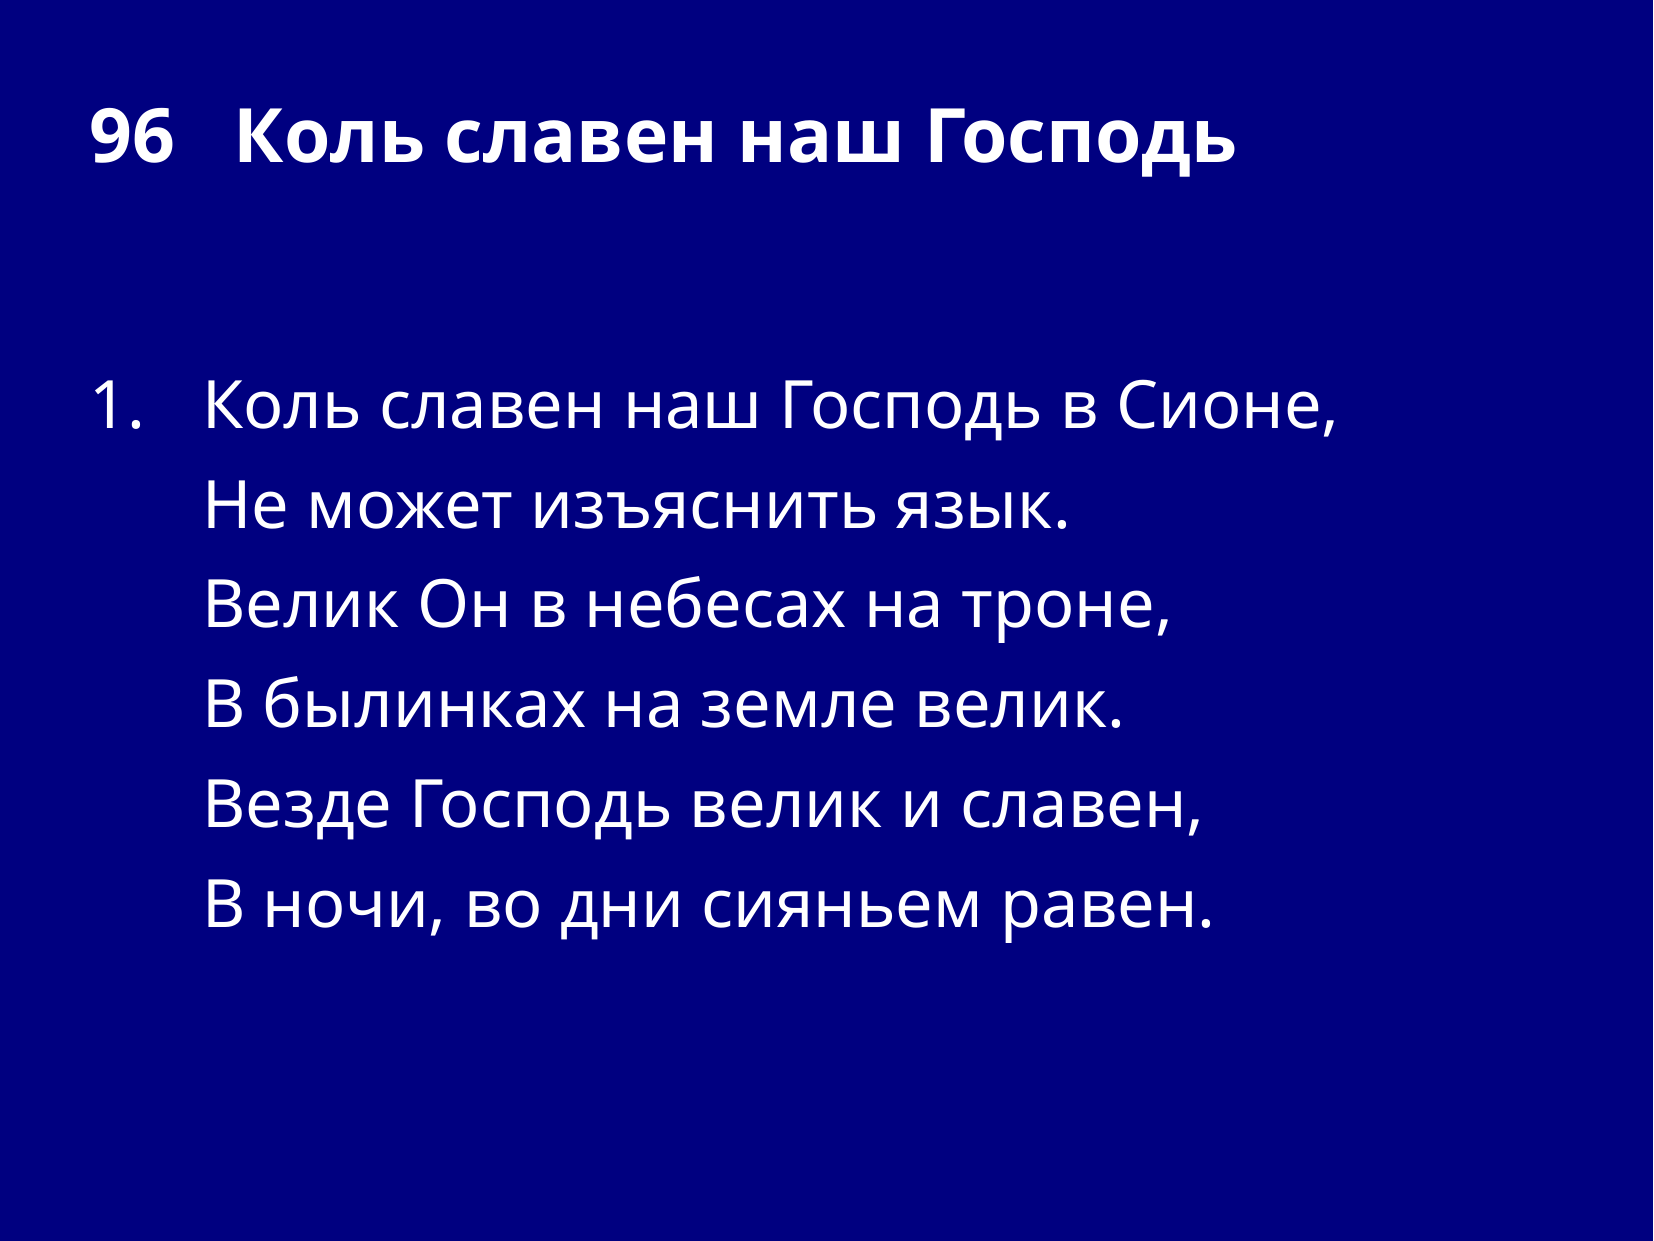

96 Коль славен наш Господь
1.	Коль славен наш Господь в Сионе,
	Не может изъяснить язык.
	Велик Он в небесах на троне,
	В былинках на земле велик.
	Везде Господь велик и славен,
	В ночи, во дни сияньем равен.